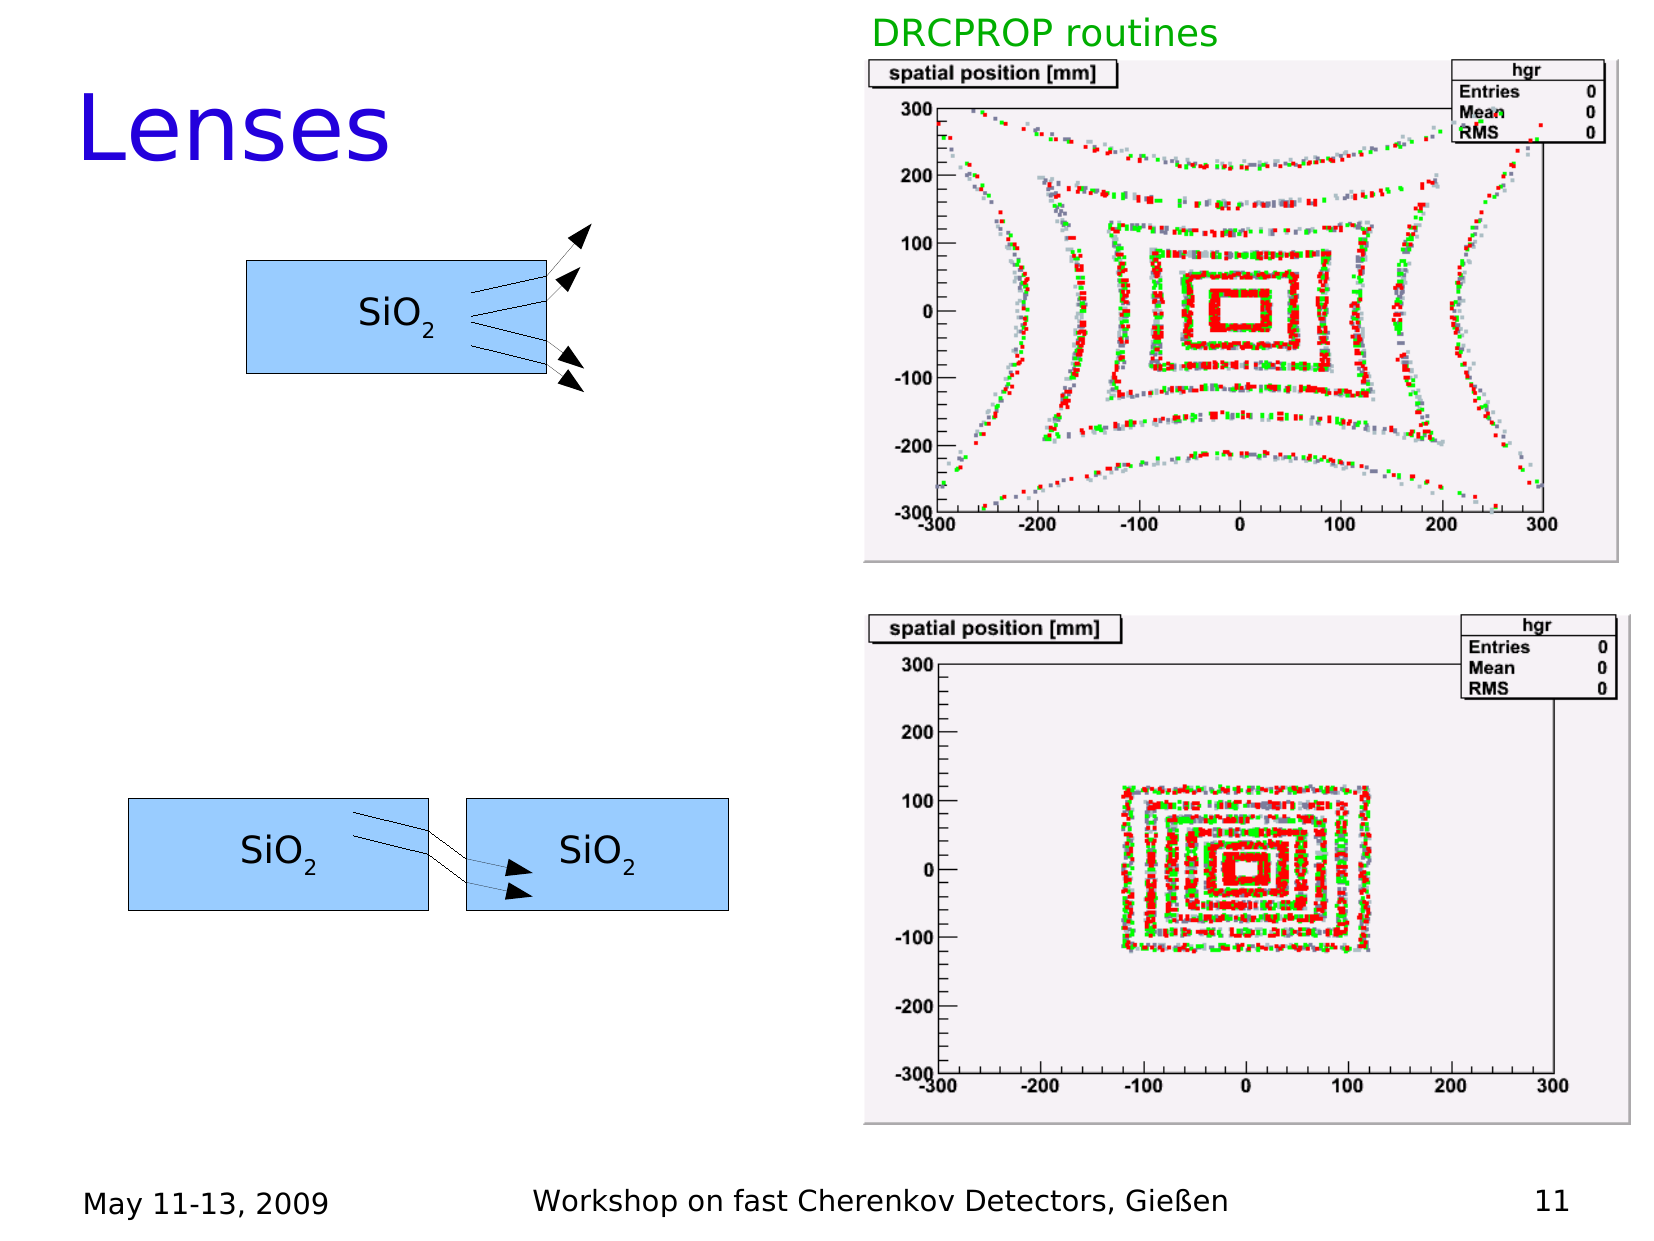

DRCPROP routines
# Lenses
SiO2
SiO2
SiO2
Workshop on fast Cherenkov Detectors, Gießen
11
May 11-13, 2009